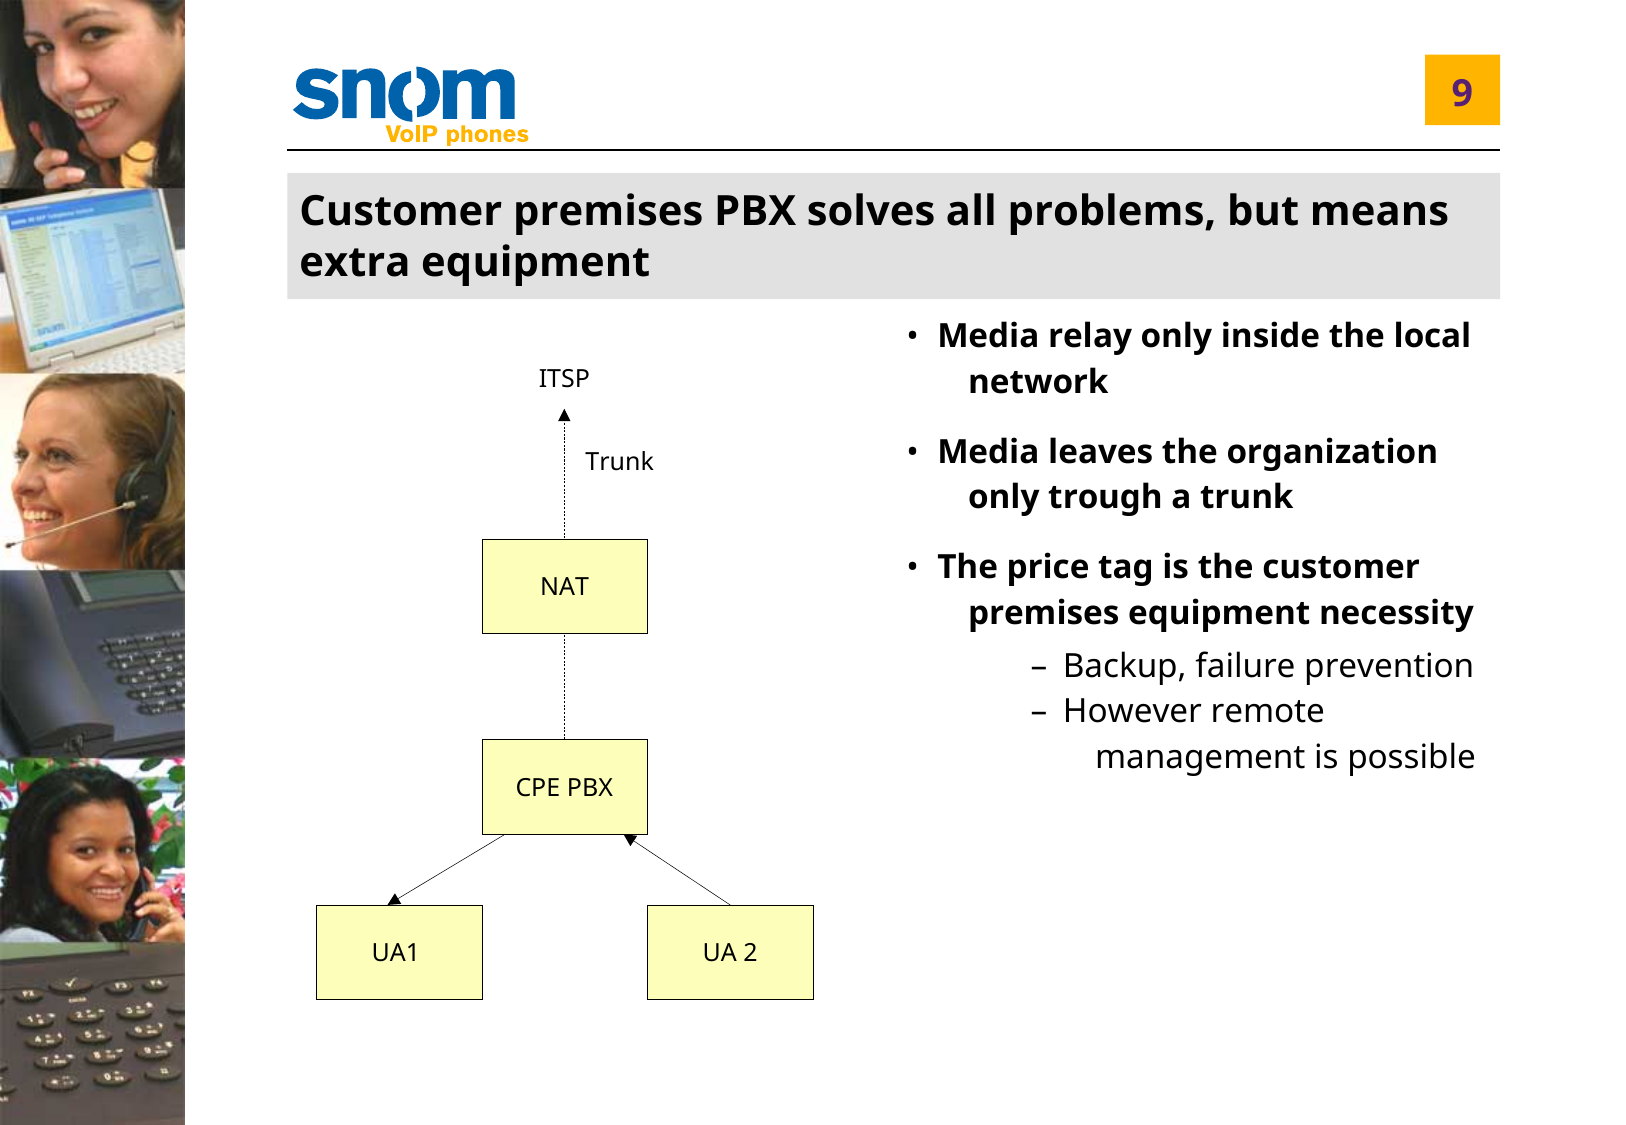

9
# Customer premises PBX solves all problems, but means extra equipment
Media relay only inside the local network
Media leaves the organization only trough a trunk
The price tag is the customer premises equipment necessity
Backup, failure prevention
However remote management is possible
ITSP
Trunk
NAT
CPE PBX
UA1
UA 2